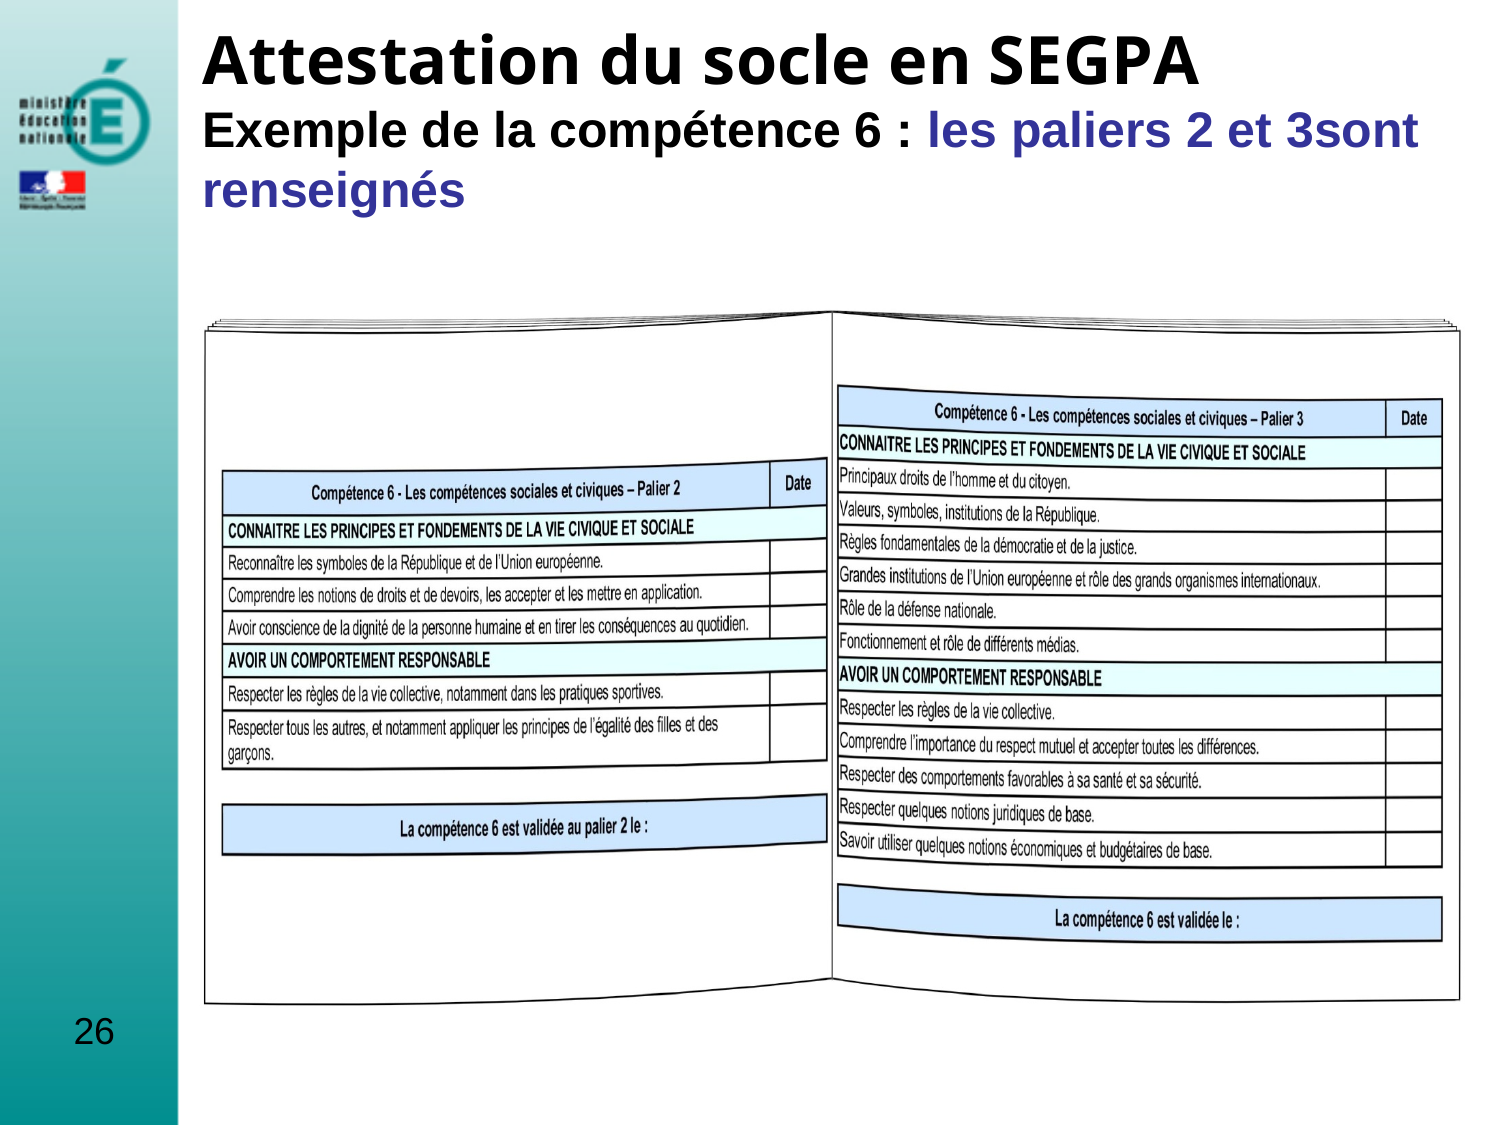

# Attestation du socle en SEGPA Exemple de la compétence 6 : les paliers 2 et 3sont renseignés